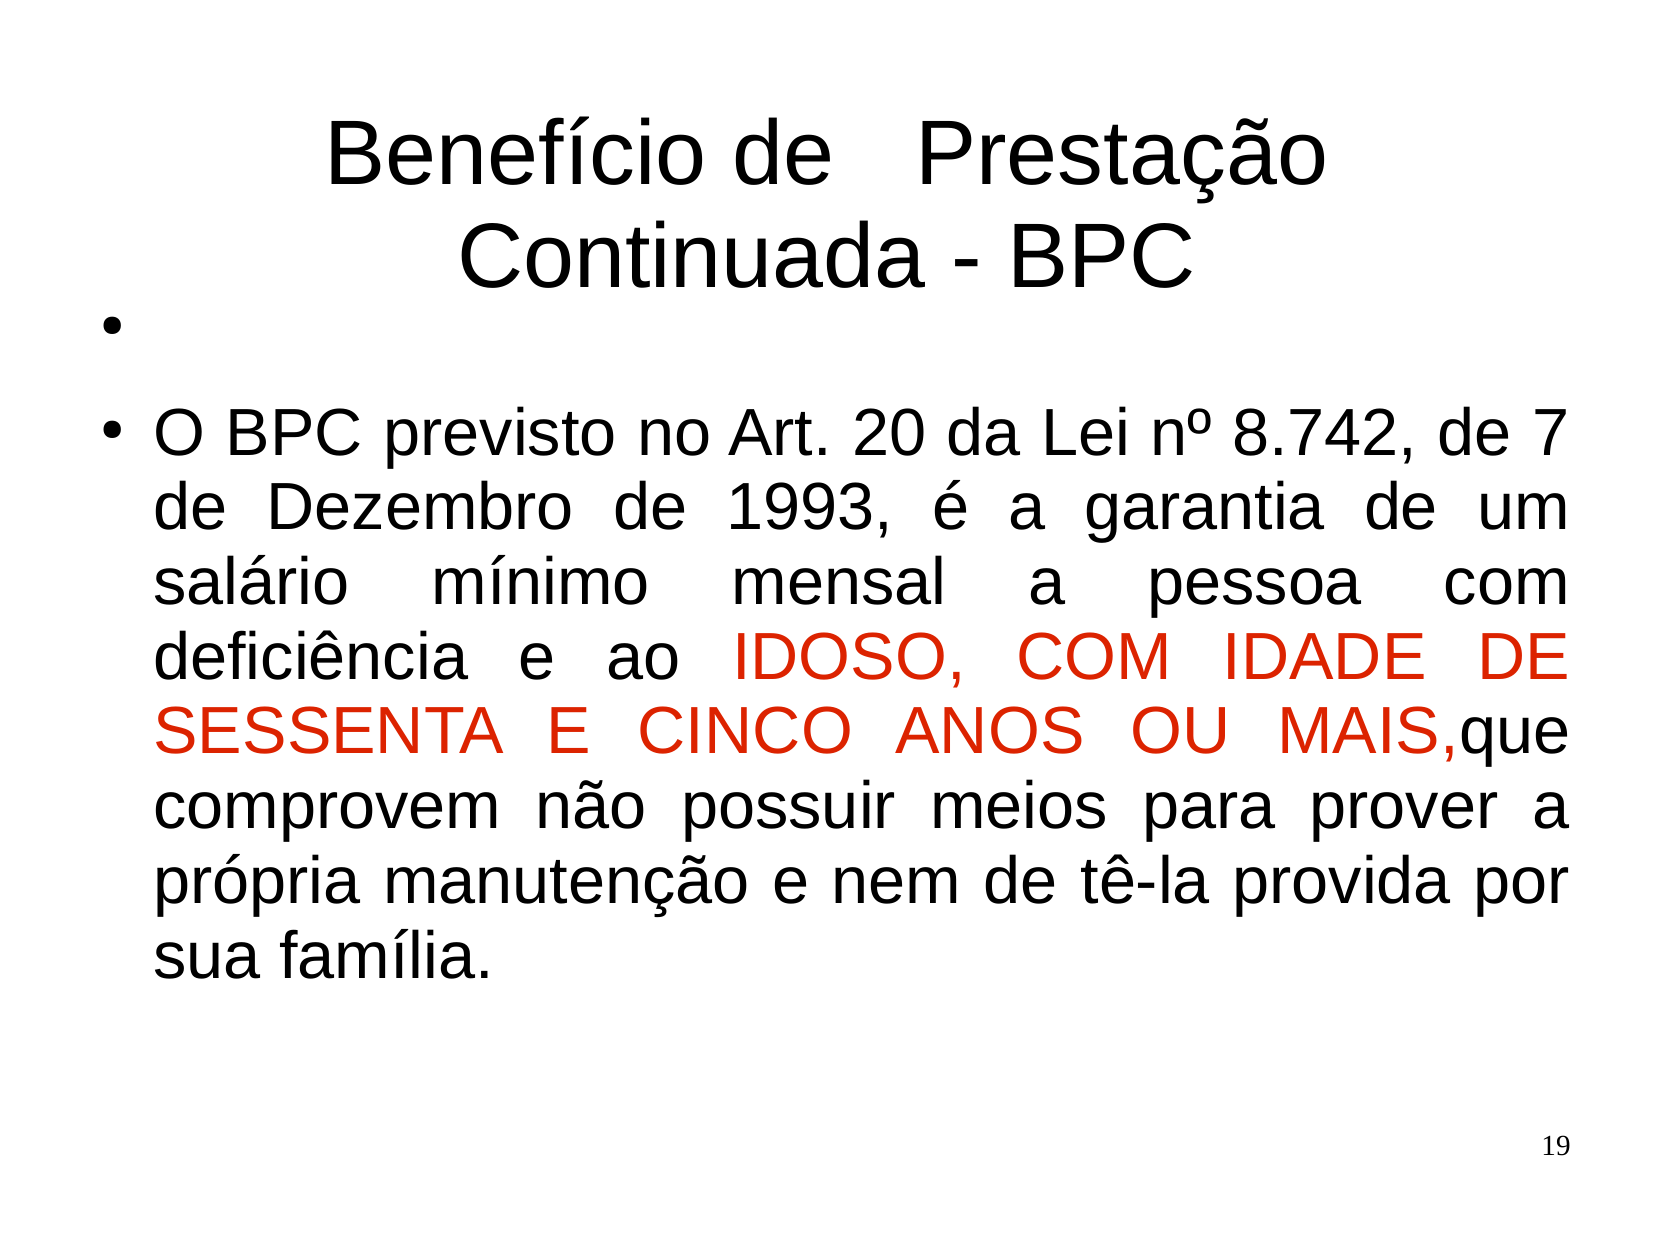

# Benefício de 	Prestação Continuada - BPC
O BPC previsto no Art. 20 da Lei nº 8.742, de 7 de Dezembro de 1993, é a garantia de um salário mínimo mensal a pessoa com deficiência e ao IDOSO, COM IDADE DE SESSENTA E CINCO ANOS OU MAIS,que comprovem não possuir meios para prover a própria manutenção e nem de tê-la provida por sua família.
19